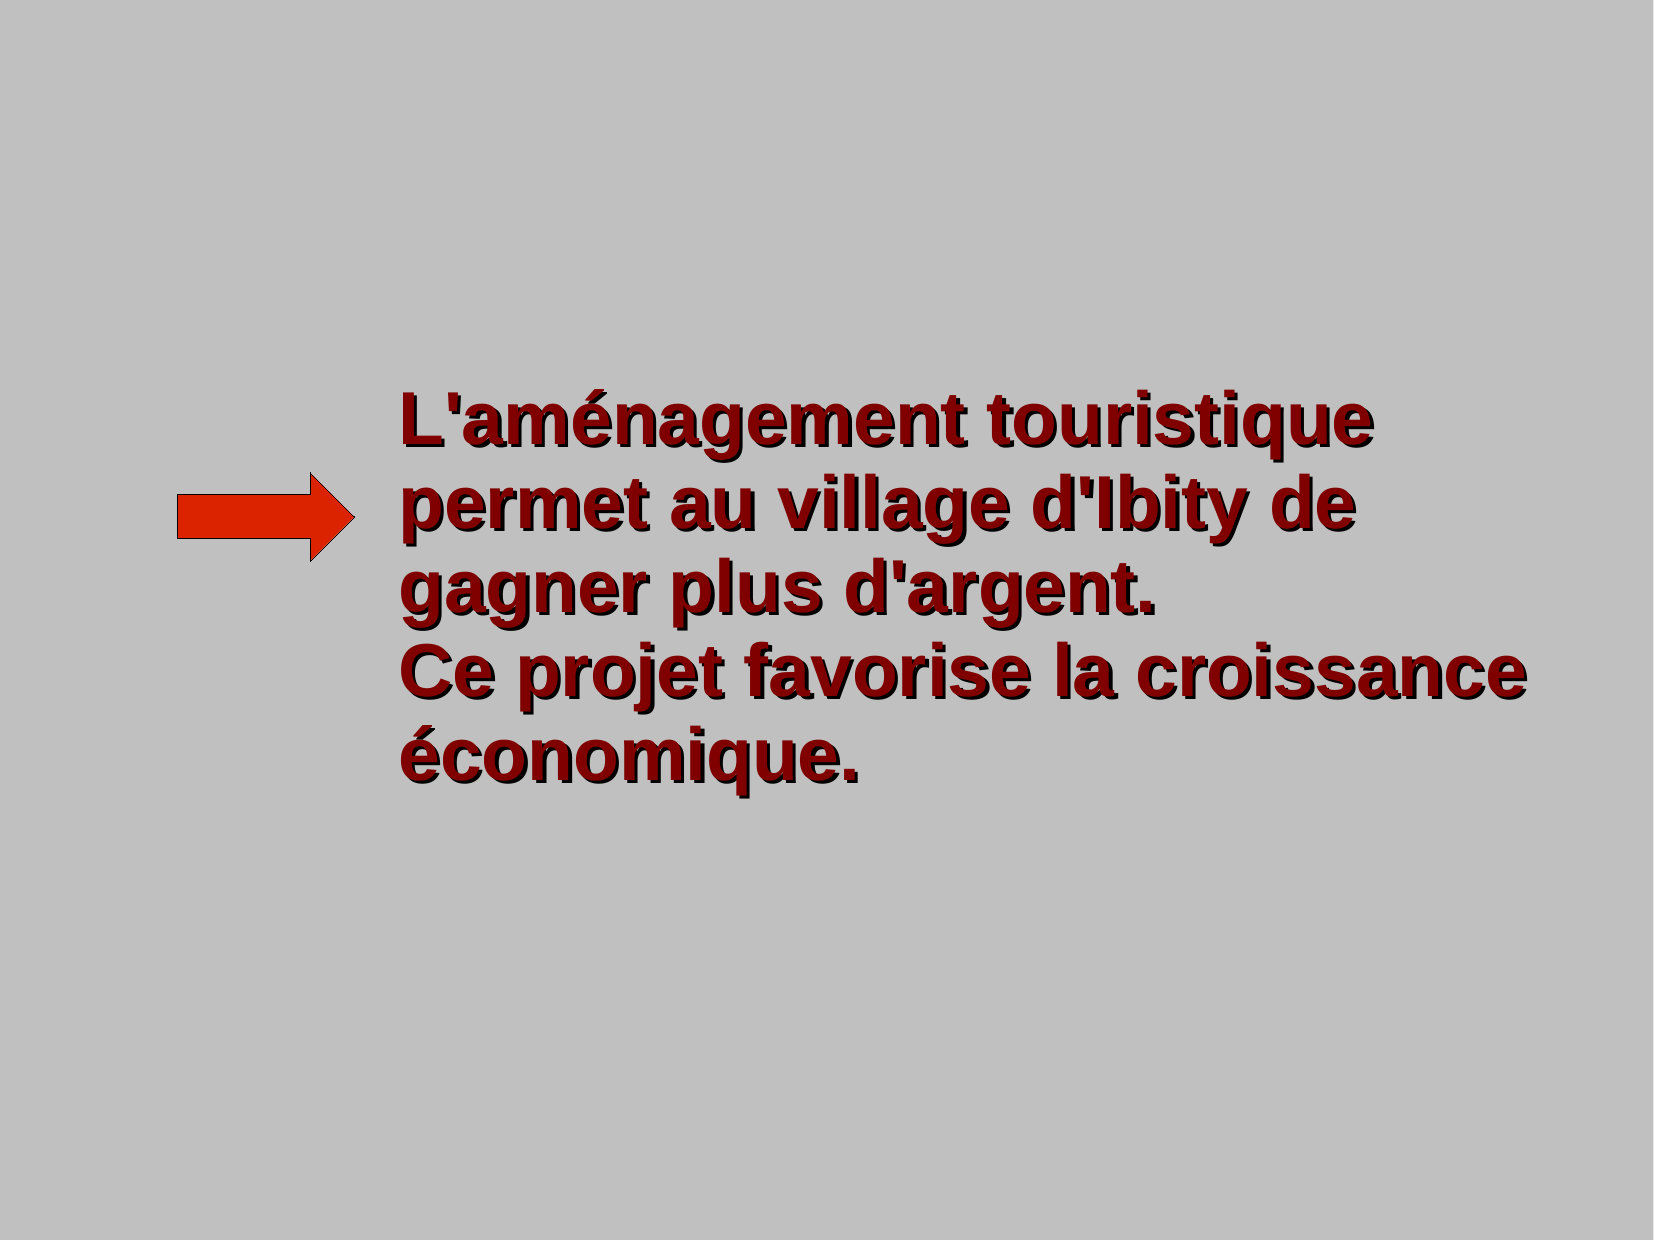

L'aménagement touristique permet au village d'Ibity de gagner plus d'argent.
Ce projet favorise la croissance économique.